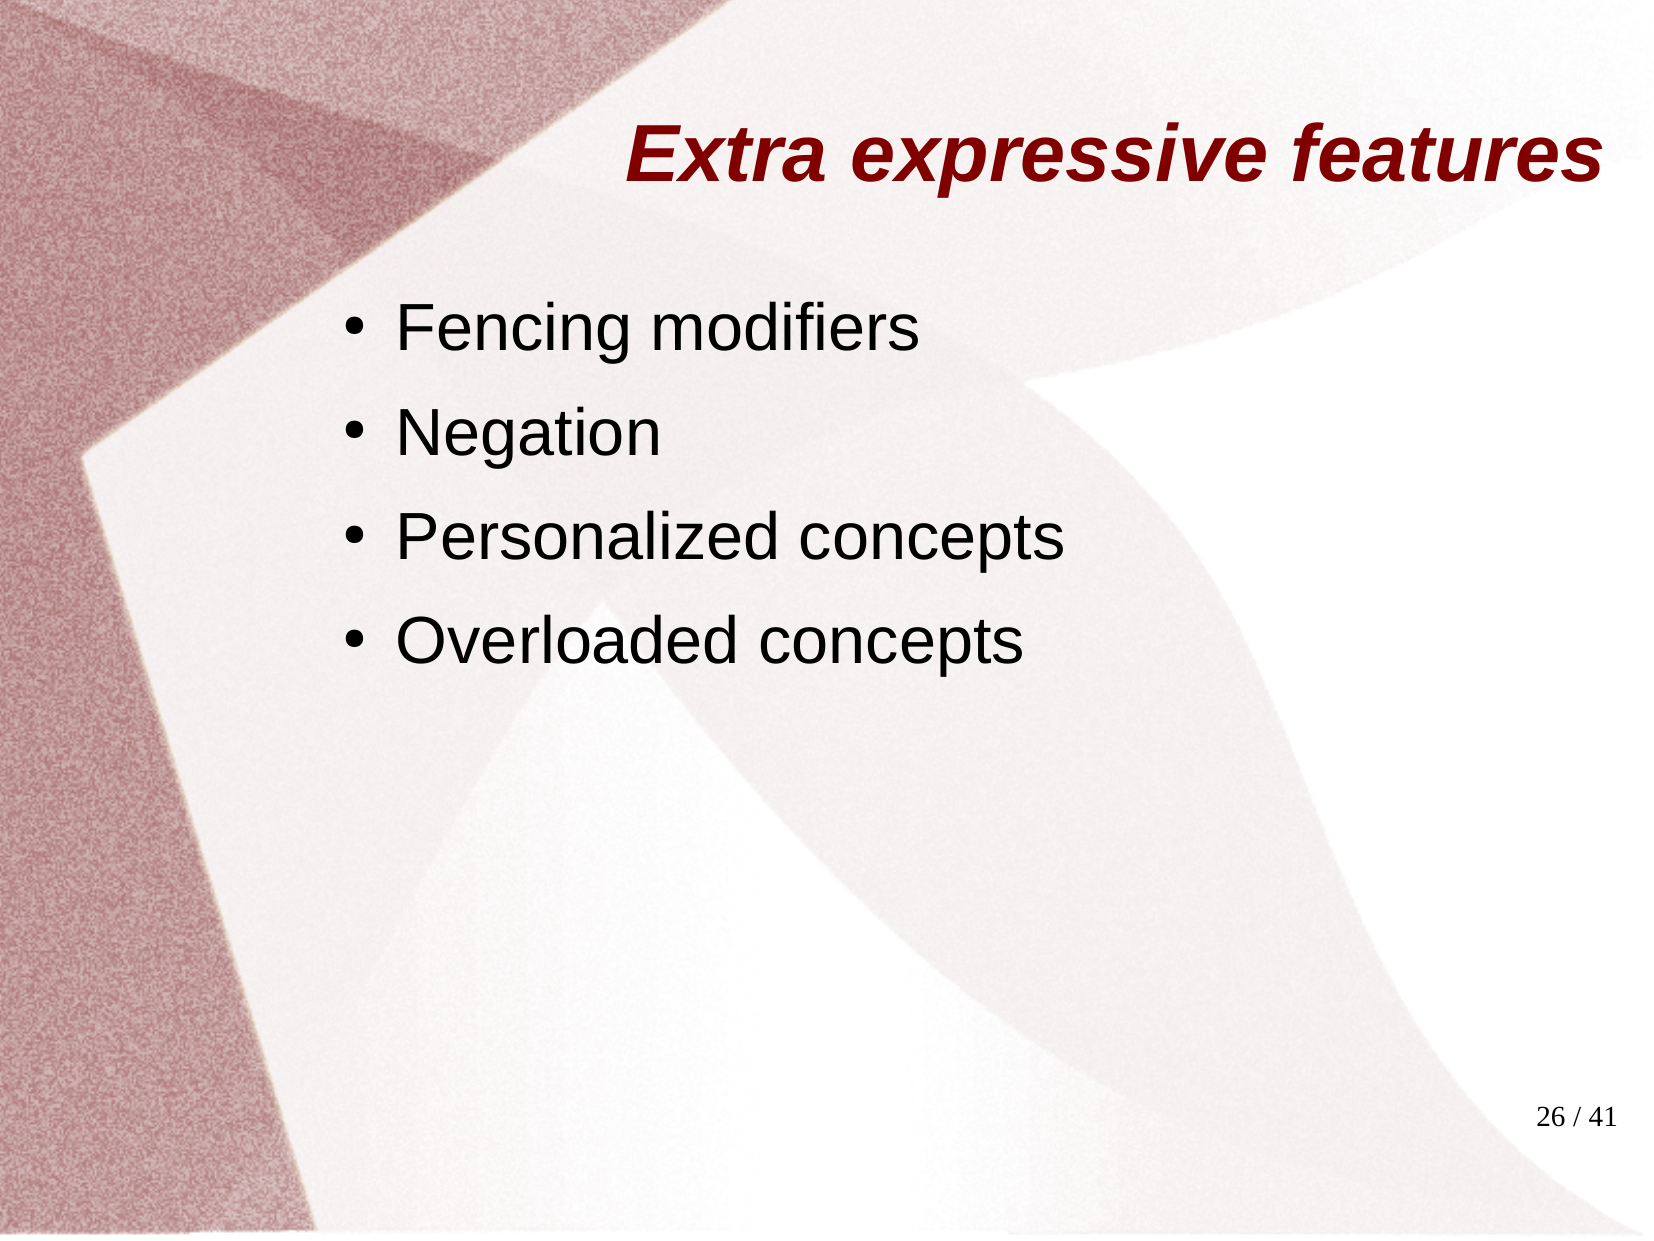

# Extra expressive features
Fencing modifiers
Negation
Personalized concepts
Overloaded concepts
26